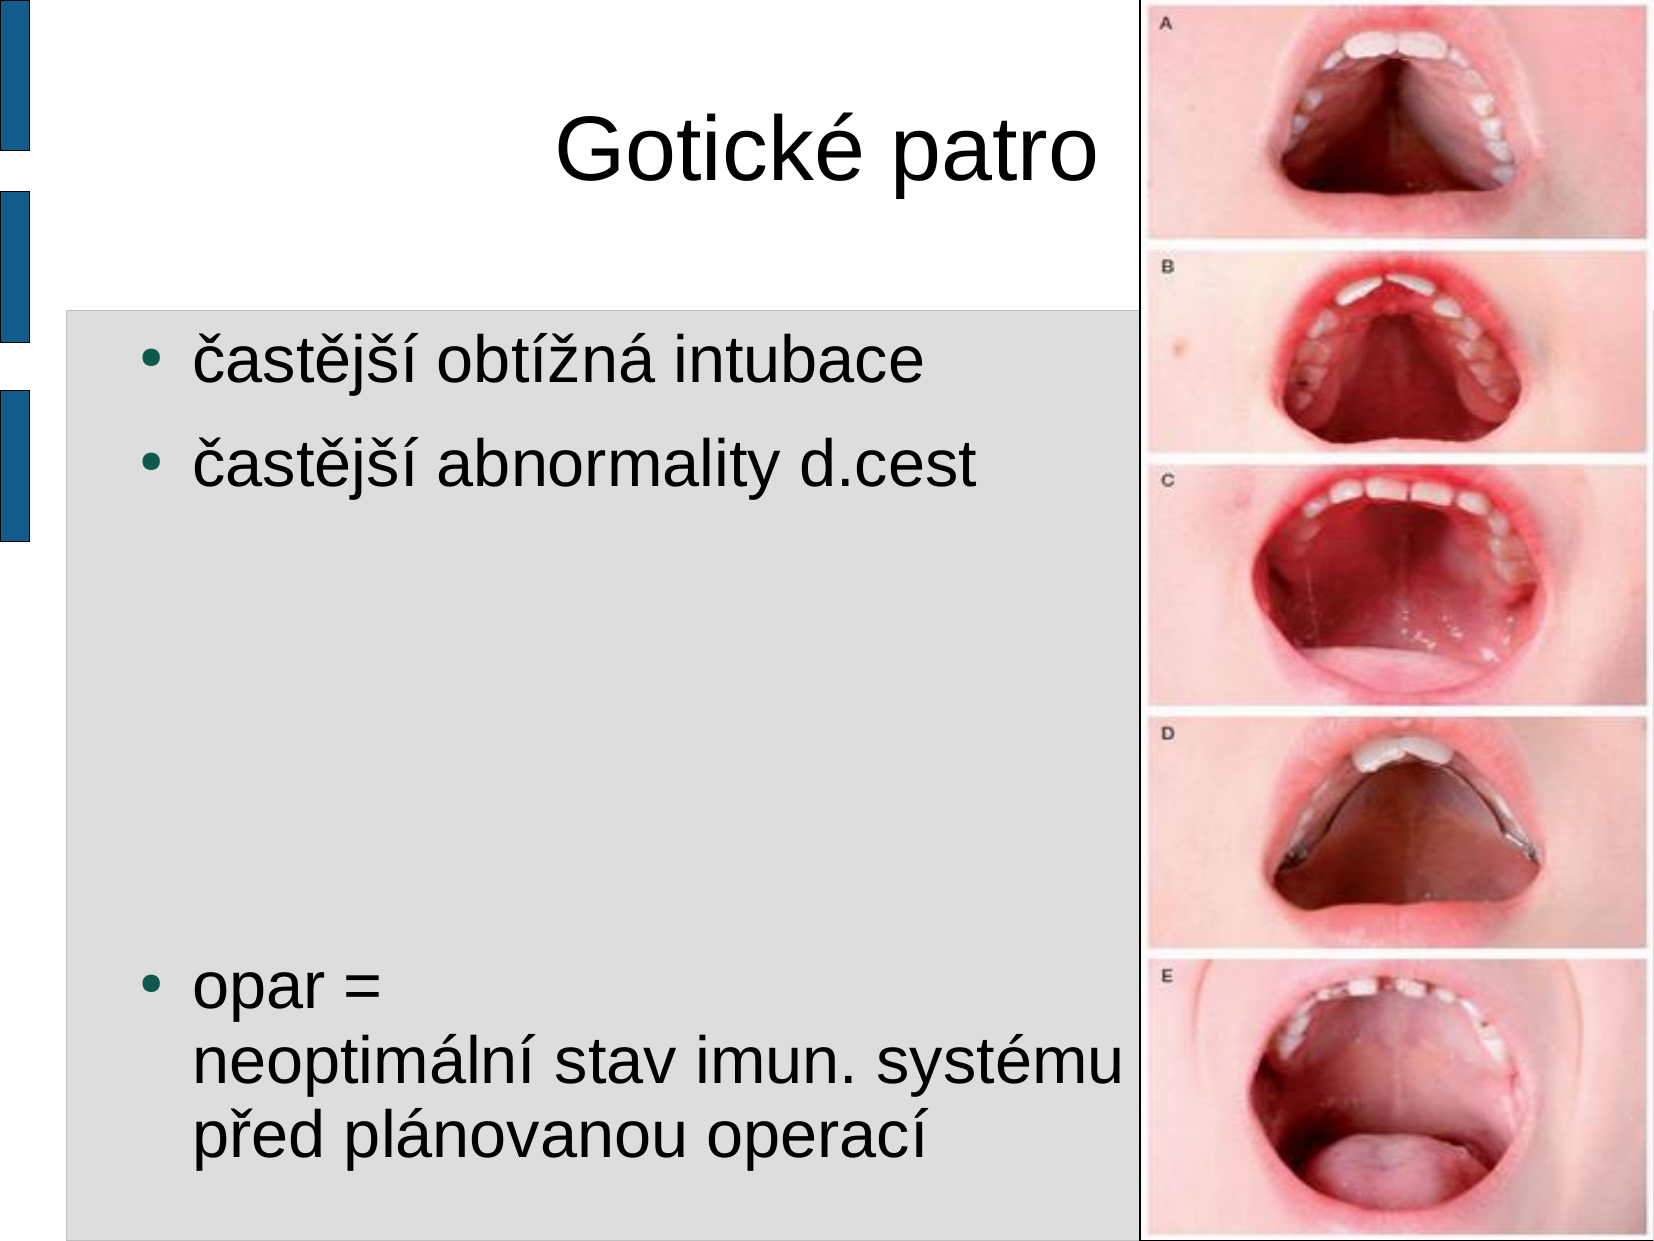

# Gotické patro
častější obtížná intubace
častější abnormality d.cest
opar =
neoptimální stav imun. systému
před plánovanou operací